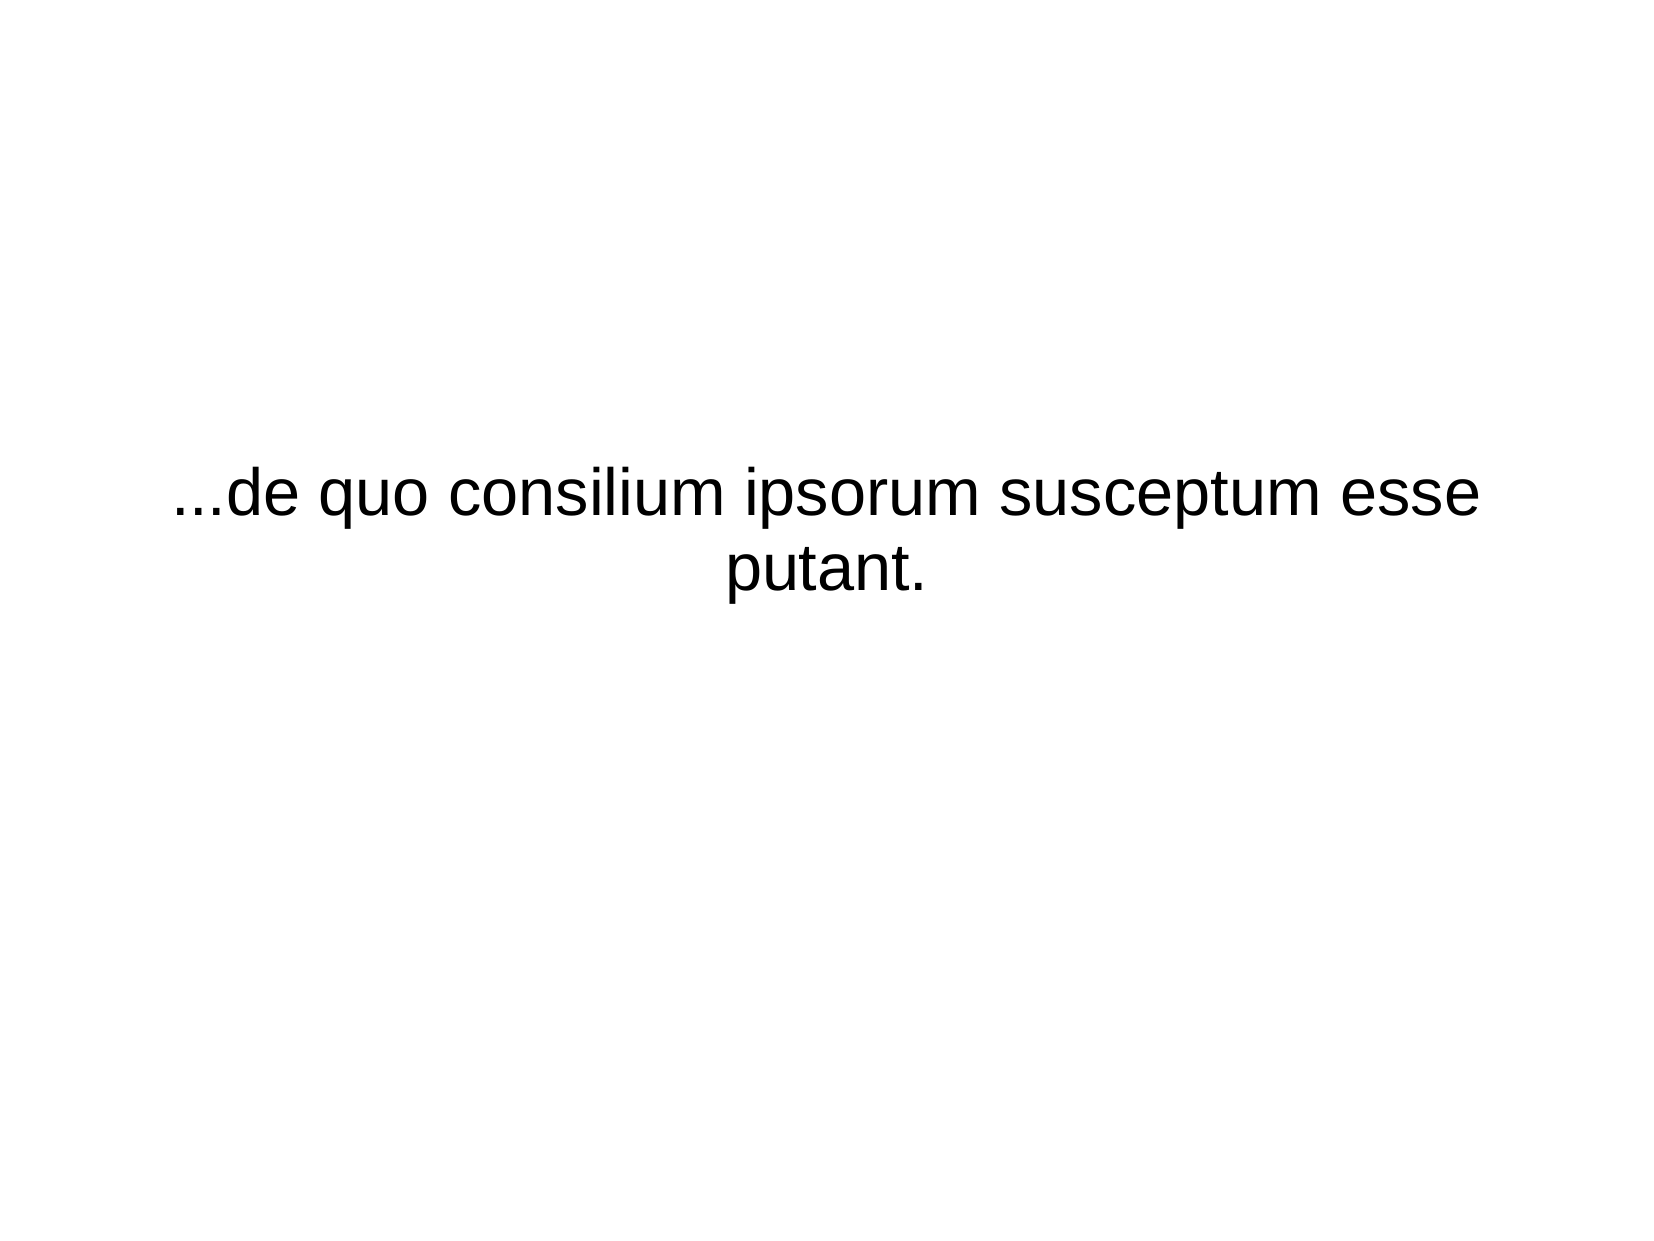

# ...de quo consilium ipsorum susceptum esse putant.